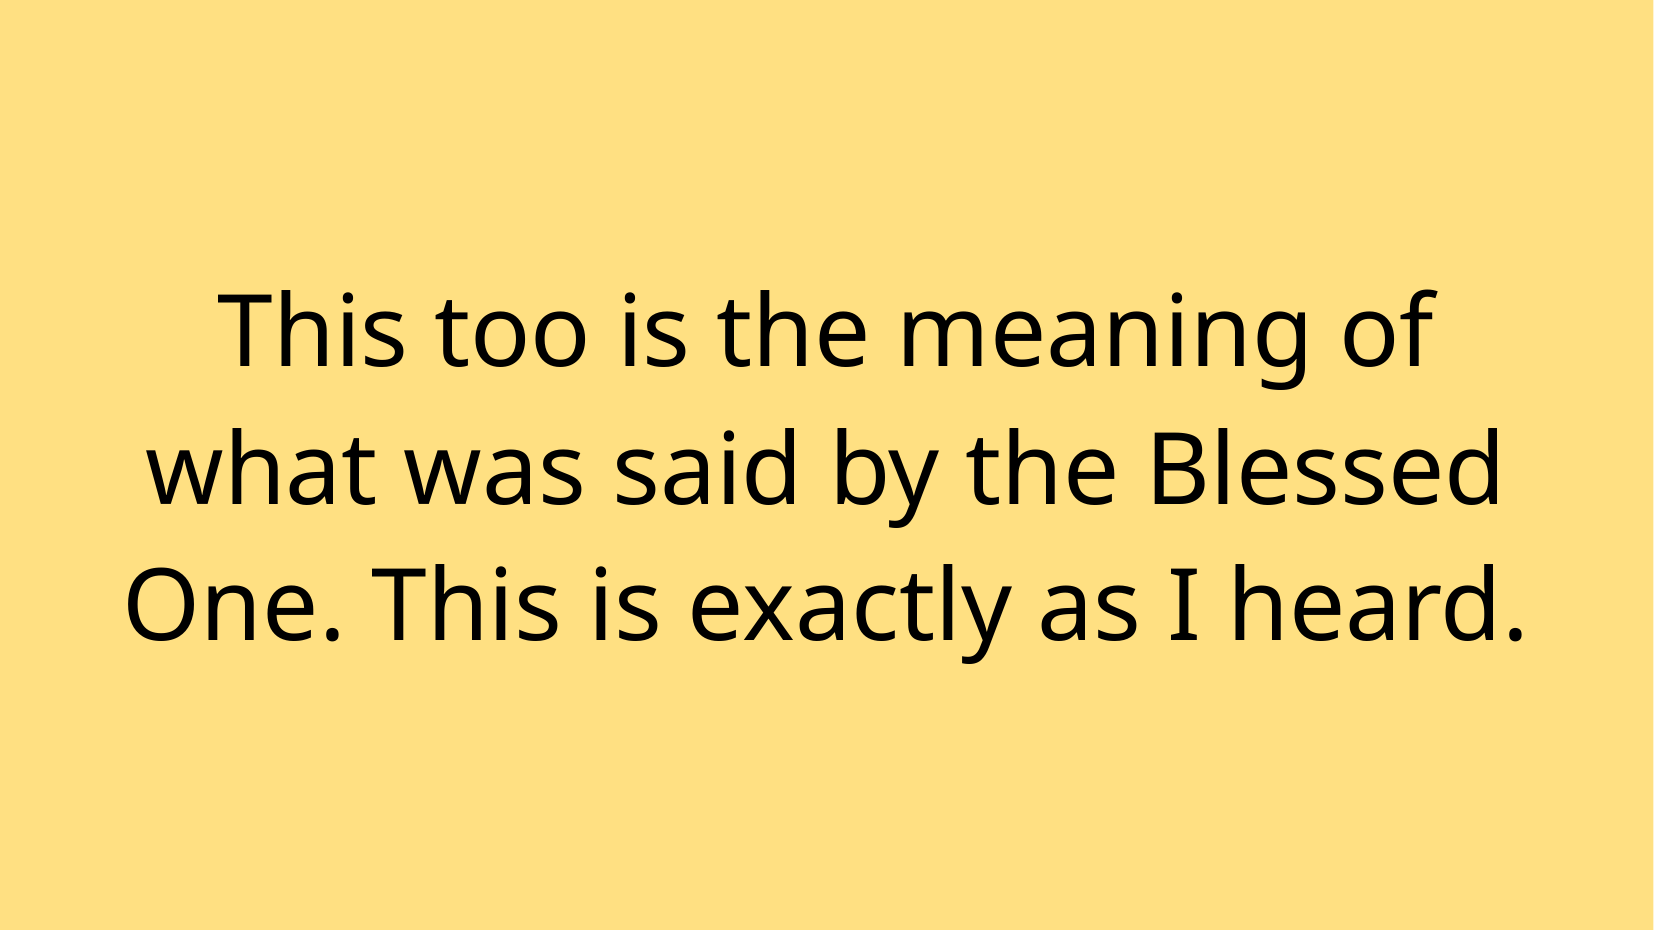

# This too is the meaning of
what was said by the Blessed One. This is exactly as I heard.